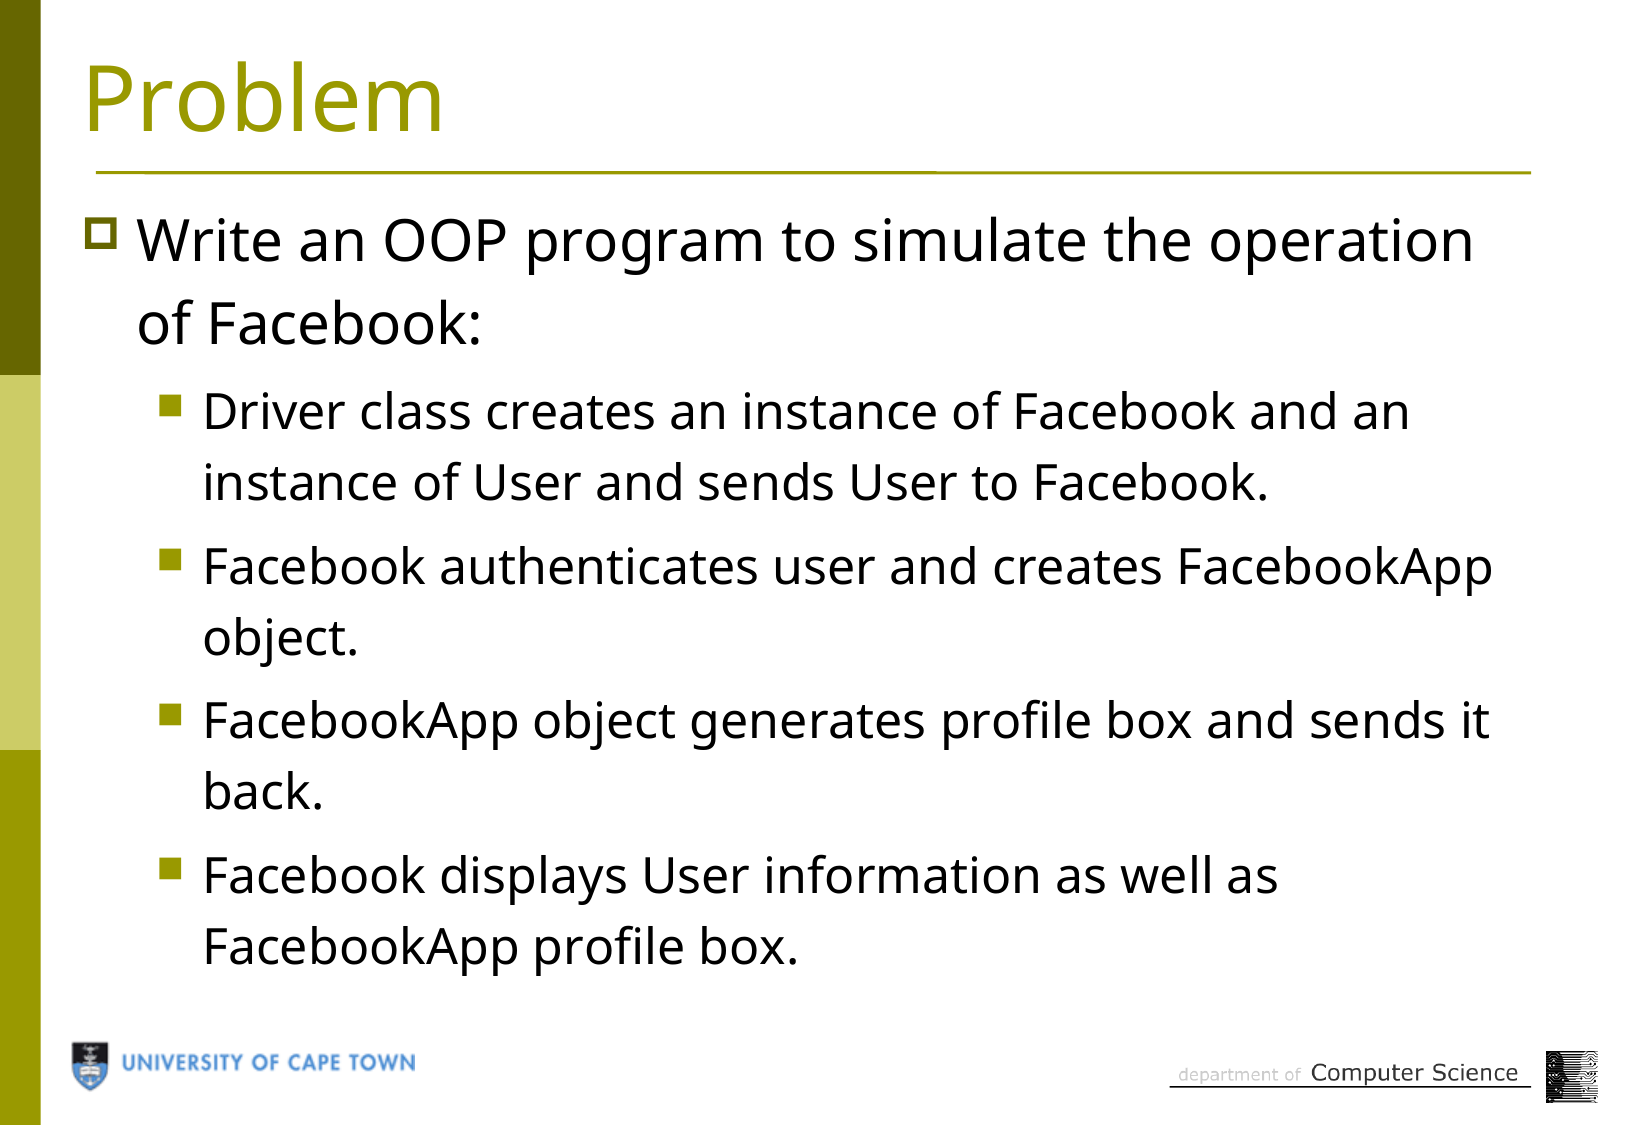

# Problem
Write an OOP program to simulate the operation of Facebook:
Driver class creates an instance of Facebook and an instance of User and sends User to Facebook.
Facebook authenticates user and creates FacebookApp object.
FacebookApp object generates profile box and sends it back.
Facebook displays User information as well as FacebookApp profile box.